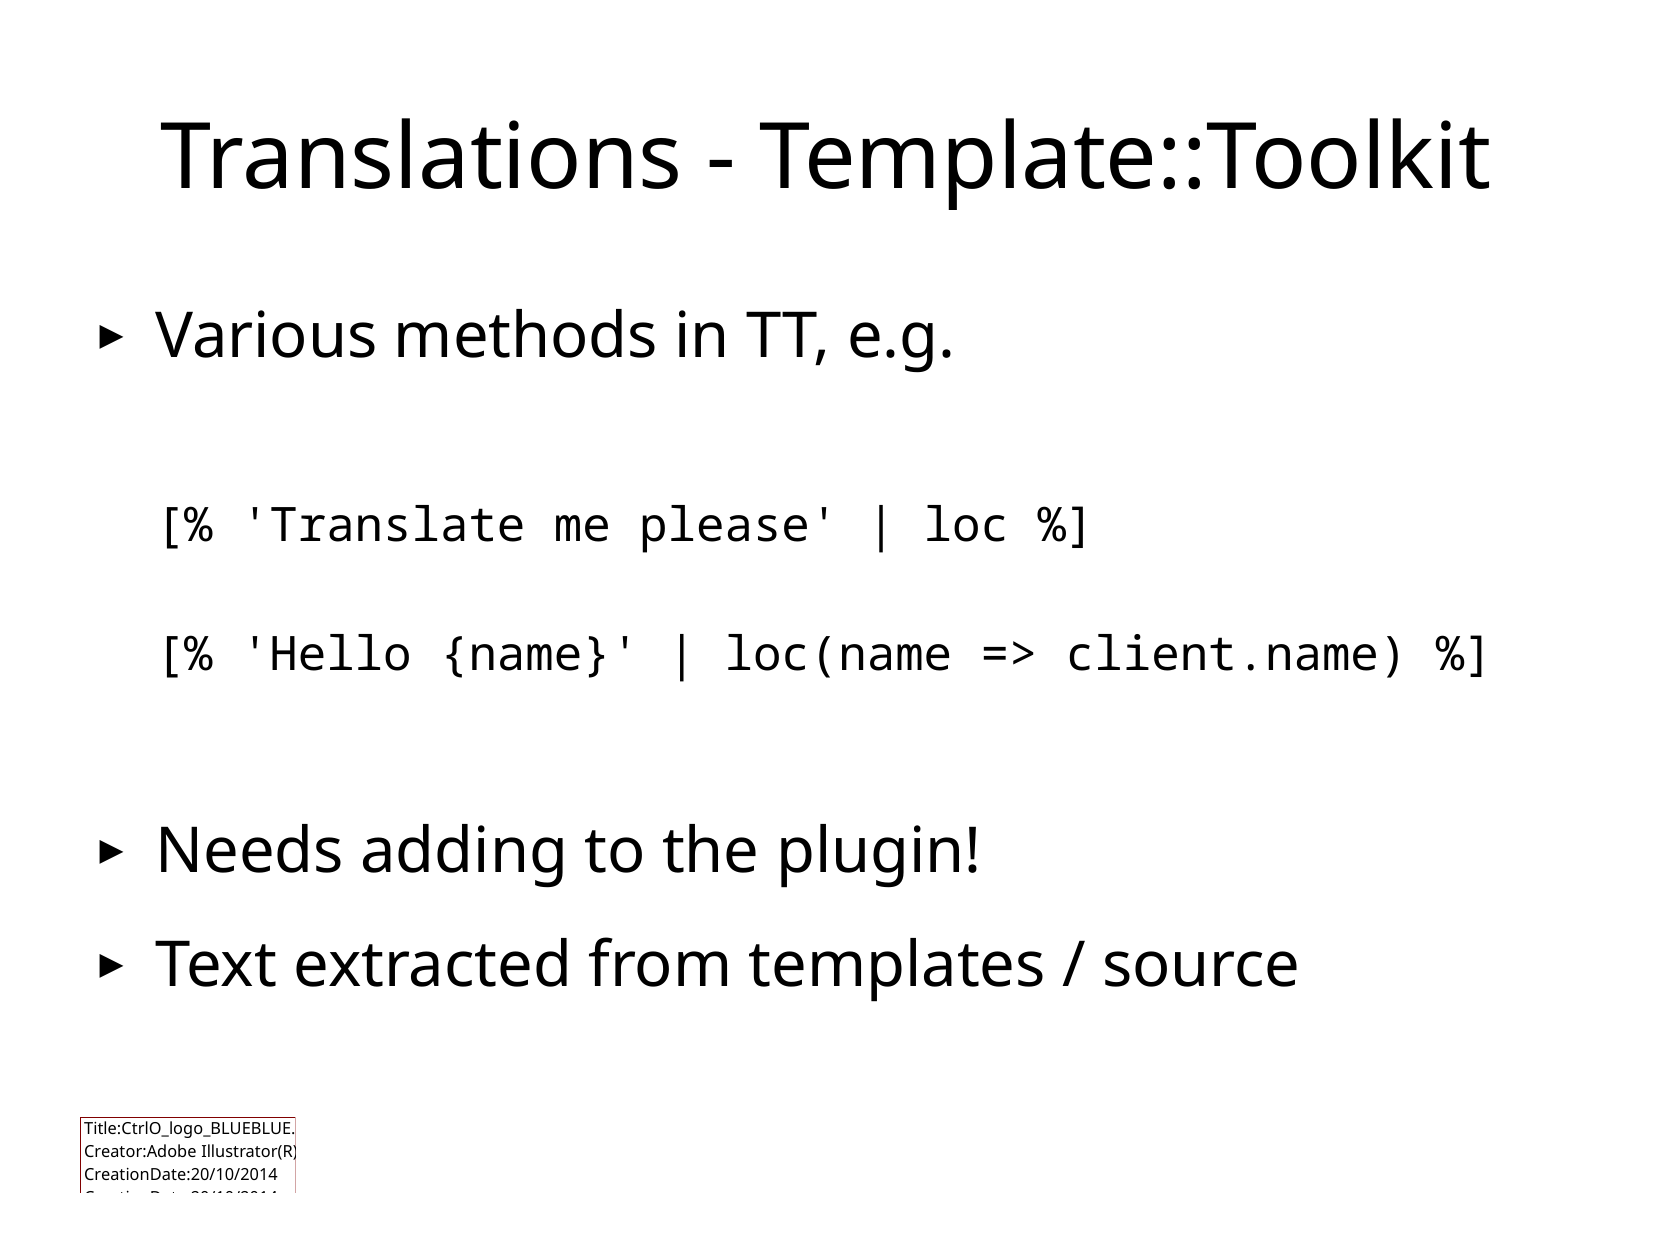

# Translations - Template::Toolkit
Various methods in TT, e.g.
[% 'Translate me please' | loc %]
[% 'Hello {name}' | loc(name => client.name) %]
Needs adding to the plugin!
Text extracted from templates / source